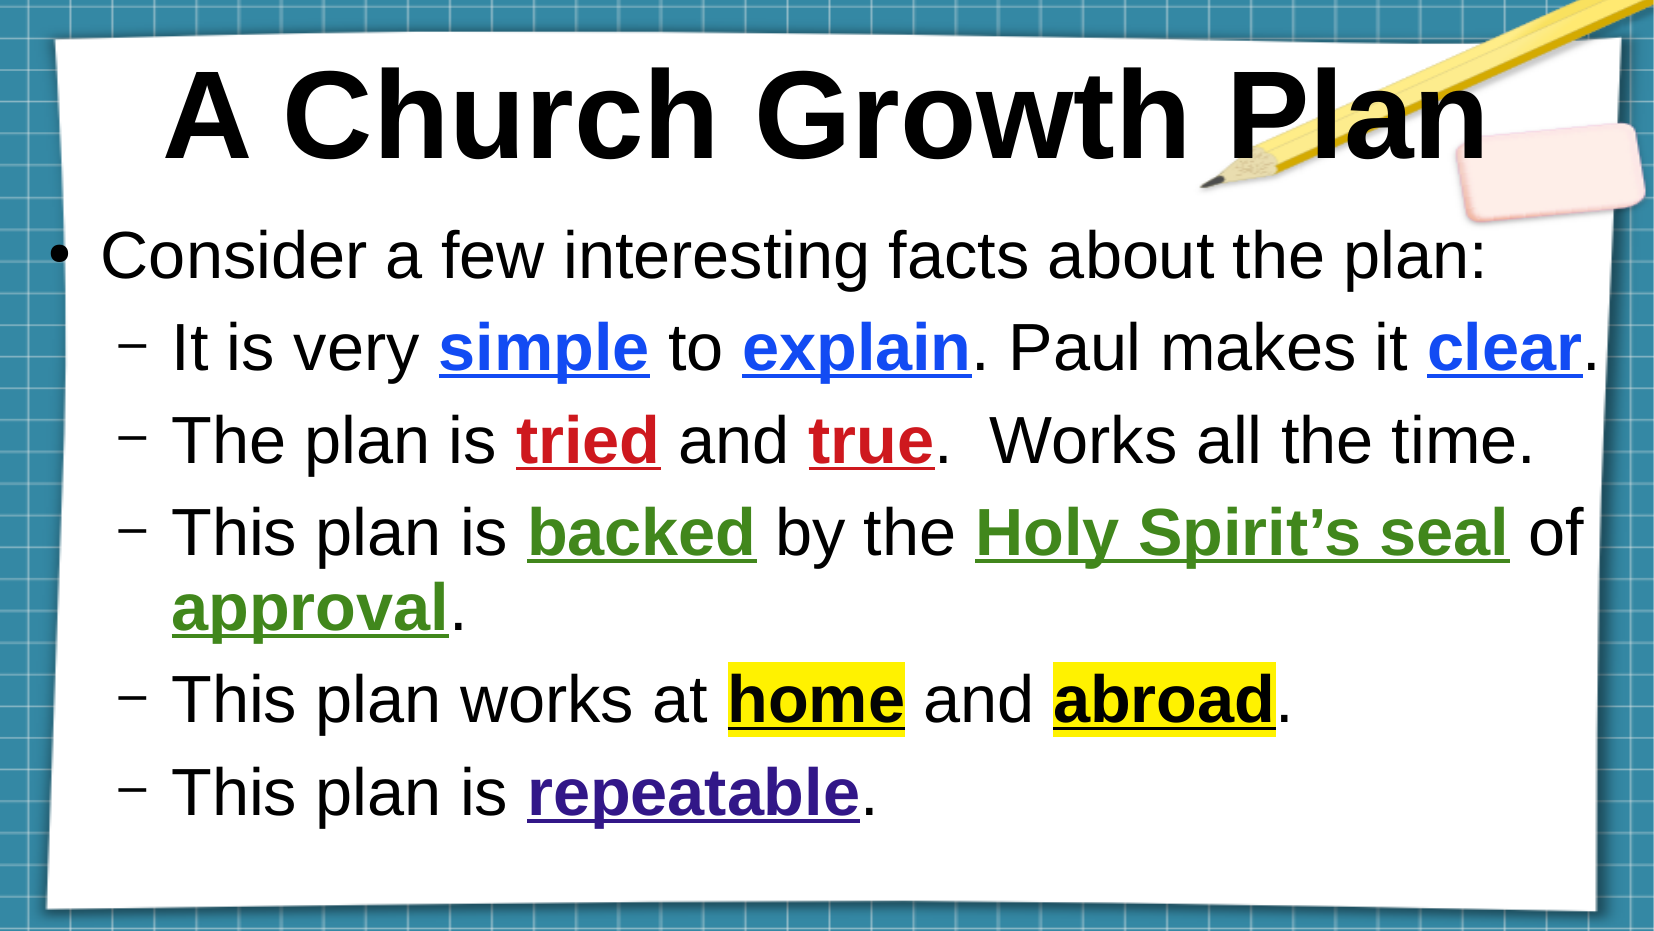

# A Church Growth Plan
Consider a few interesting facts about the plan:
It is very simple to explain. Paul makes it clear.
The plan is tried and true. Works all the time.
This plan is backed by the Holy Spirit’s seal of approval.
This plan works at home and abroad.
This plan is repeatable.